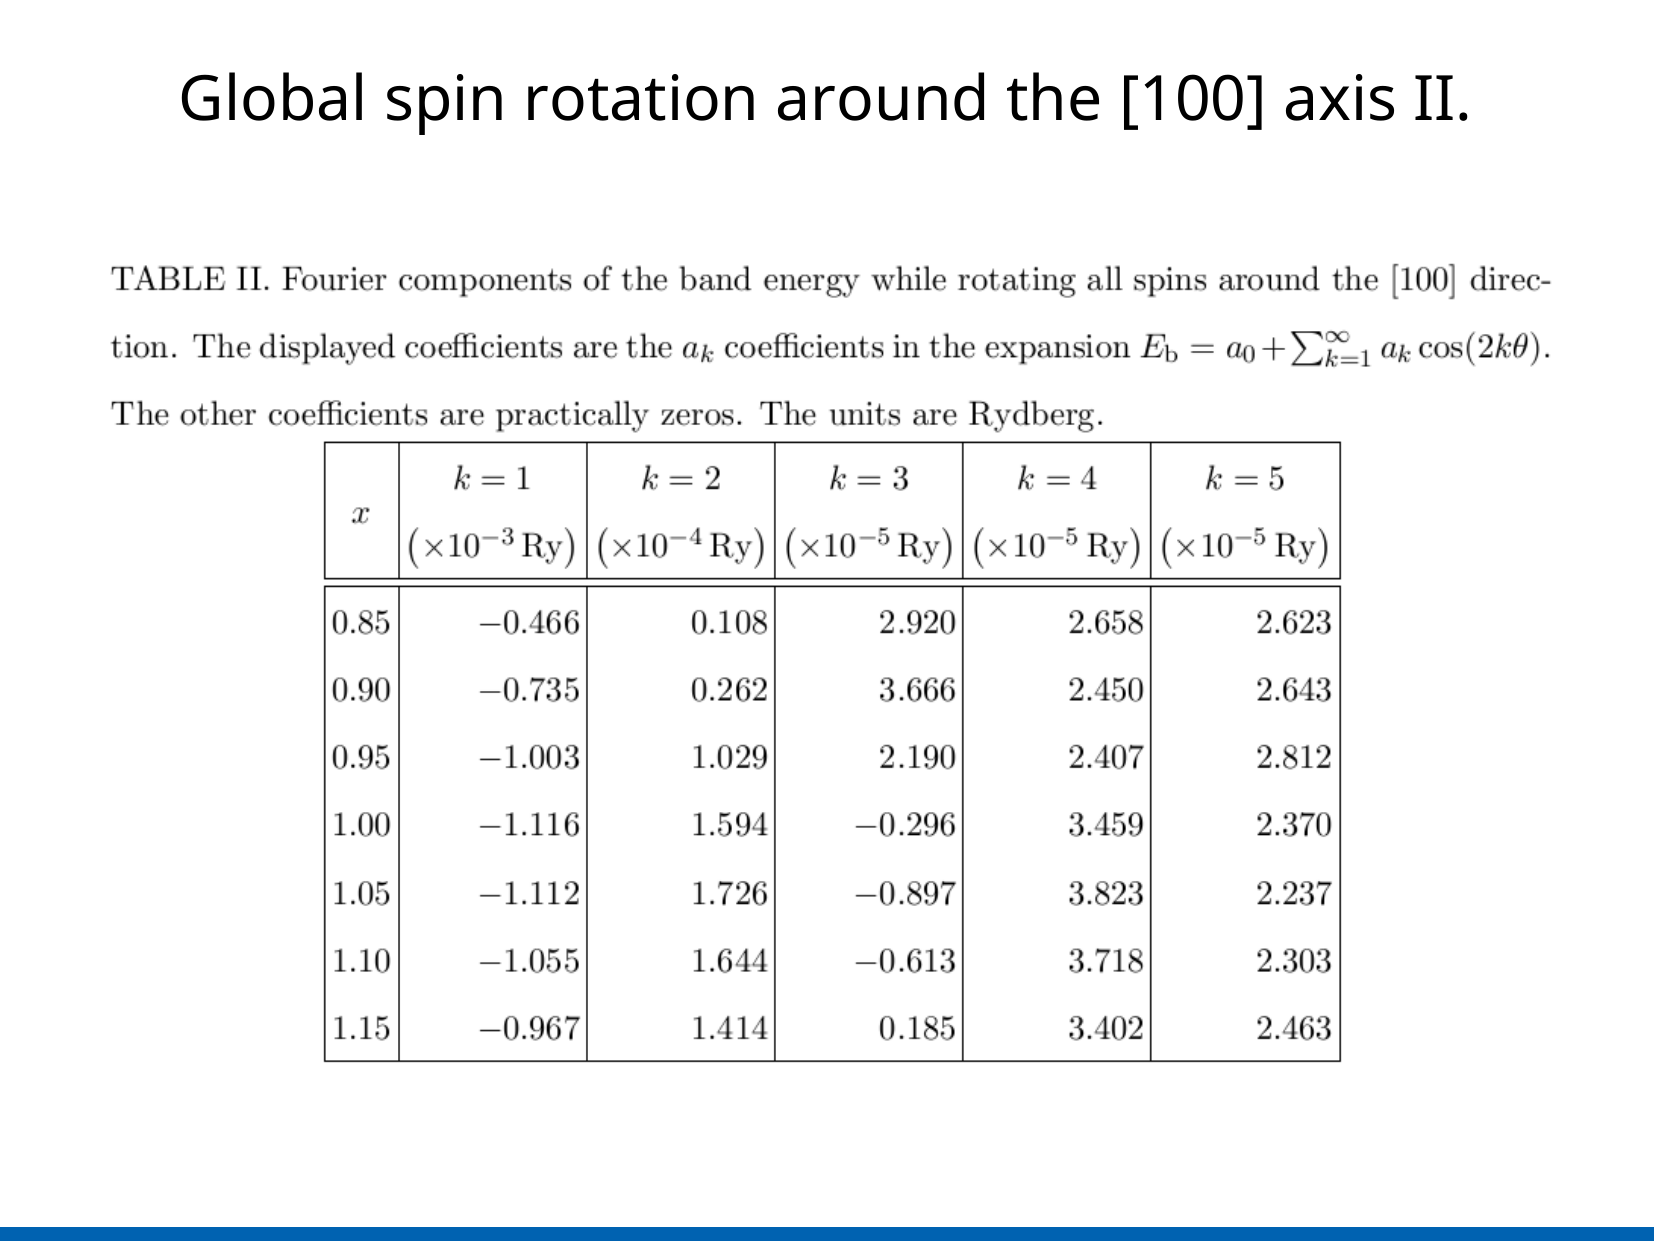

# Global spin rotation around the [100] axis II.